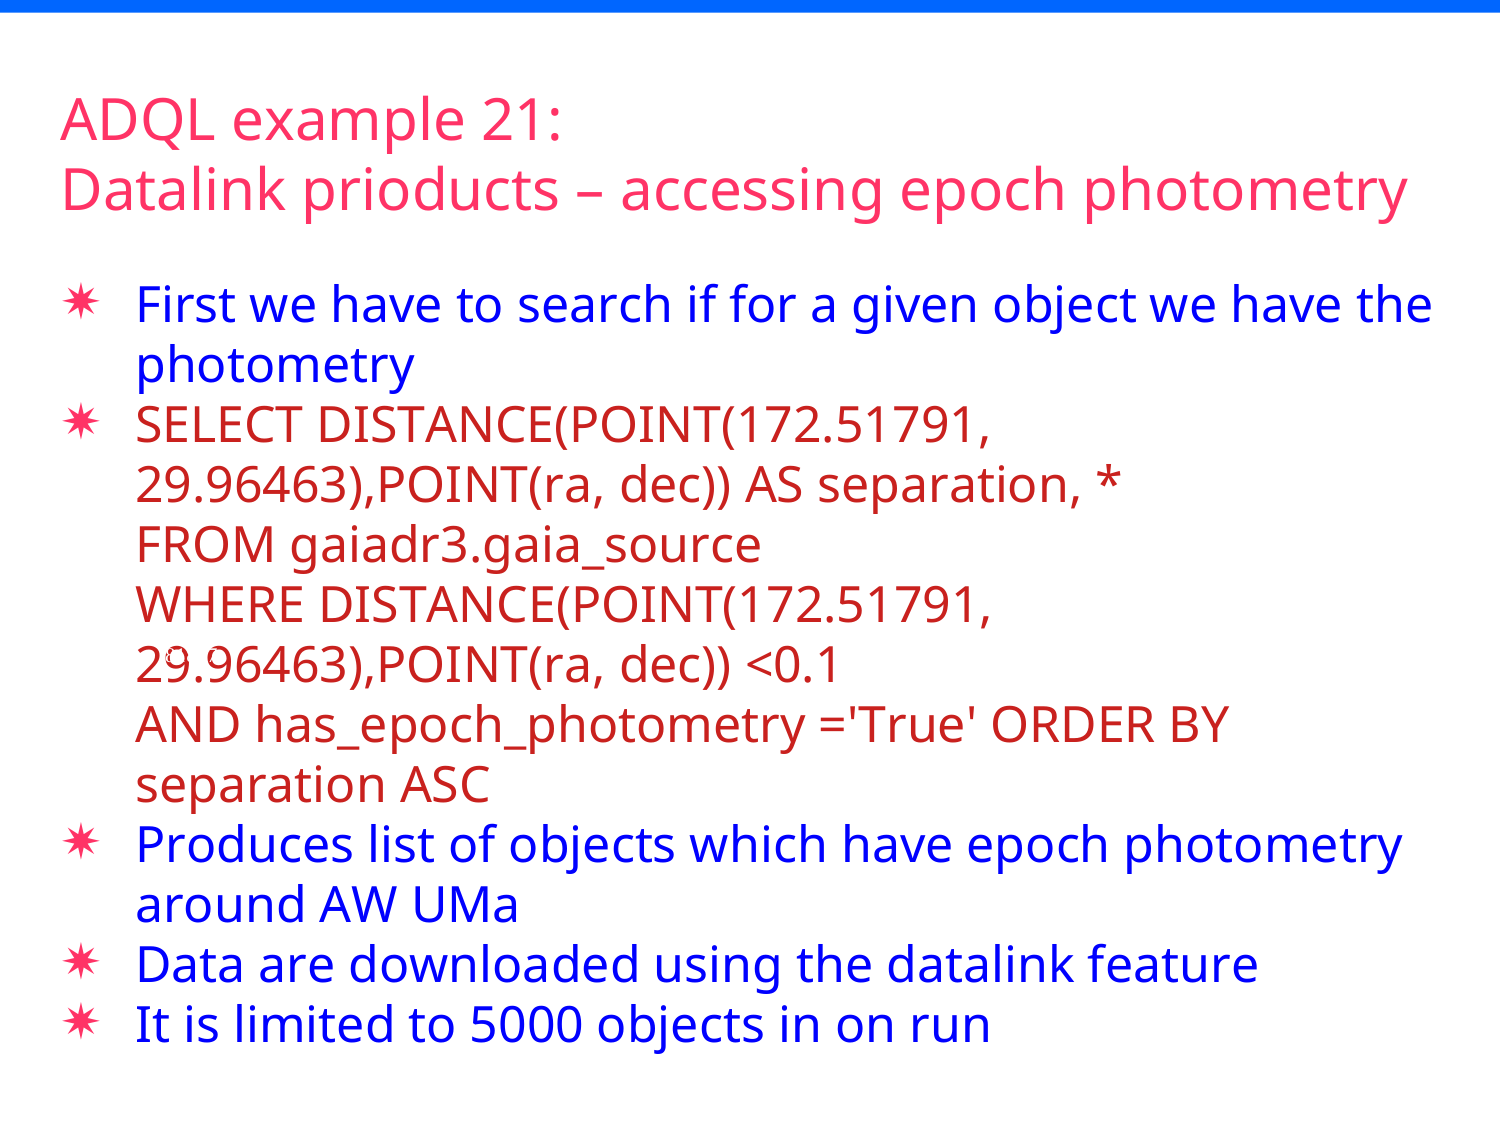

ADQL example 21:
Datalink prioducts – accessing epoch photometry
First we have to search if for a given object we have the photometry
SELECT DISTANCE(POINT(172.51791, 29.96463),POINT(ra, dec)) AS separation, *
FROM gaiadr3.gaia_source
WHERE DISTANCE(POINT(172.51791, 29.96463),POINT(ra, dec)) <0.1
AND has_epoch_photometry ='True' ORDER BY separation ASC
Produces list of objects which have epoch photometry around AW UMa
Data are downloaded using the datalink feature
It is limited to 5000 objects in on run
81867
58